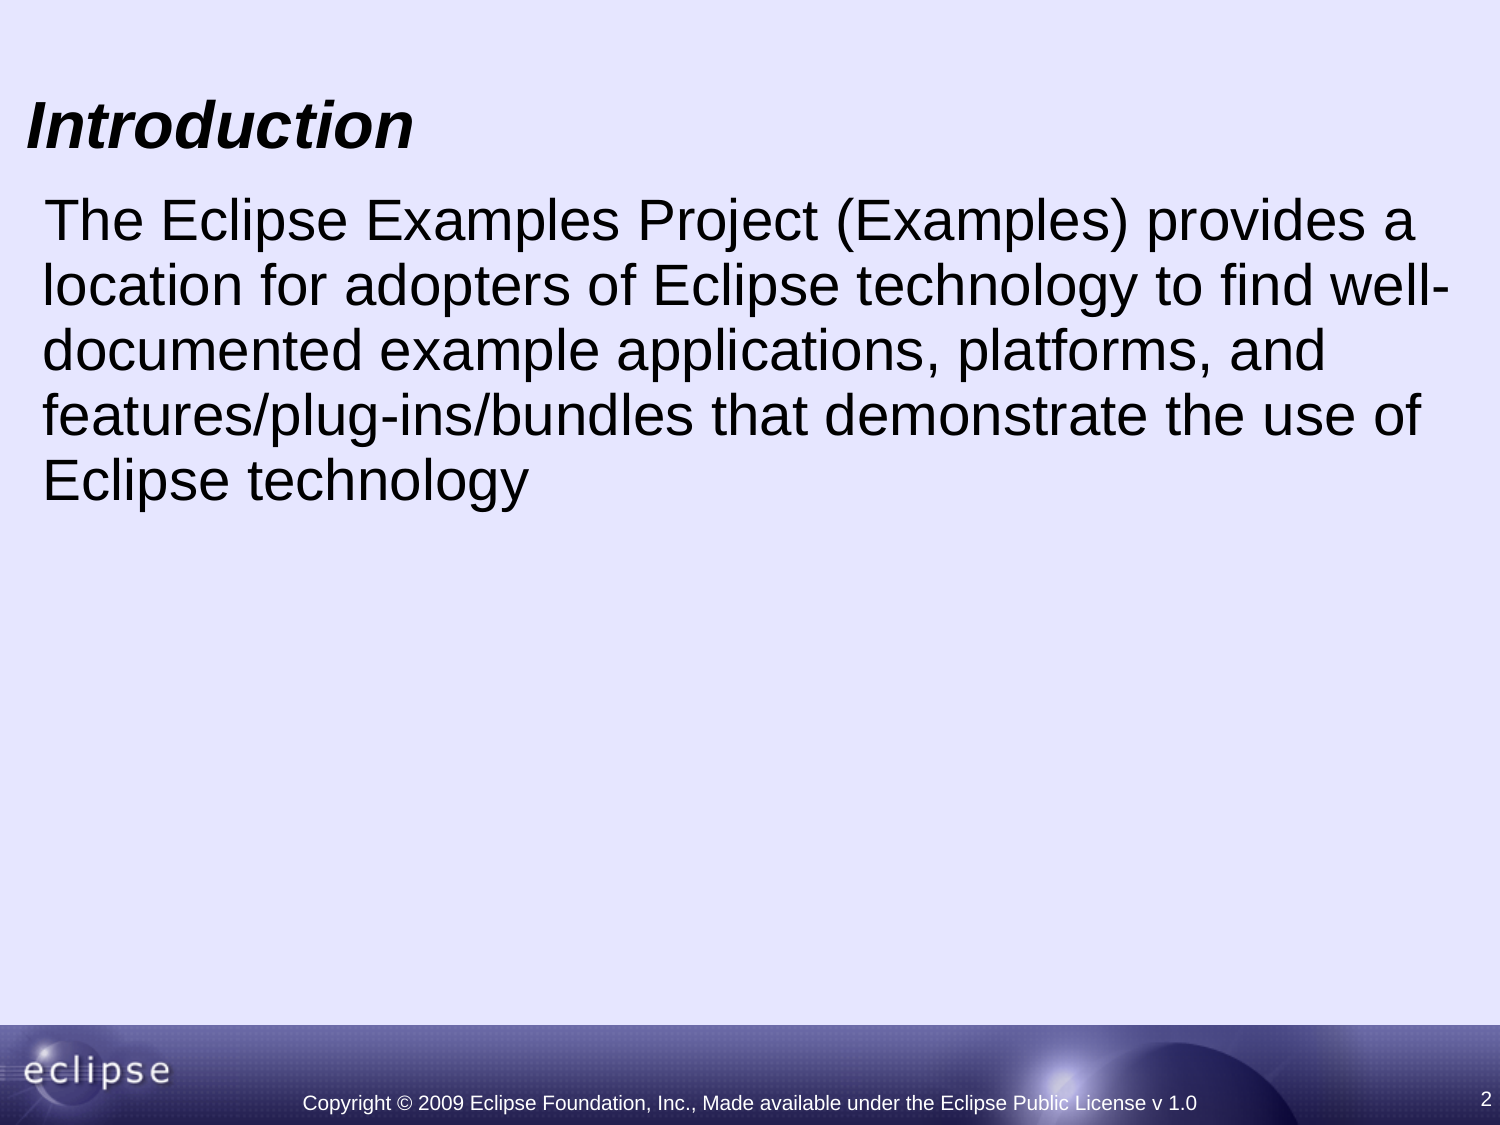

# Introduction
The Eclipse Examples Project (Examples) provides a location for adopters of Eclipse technology to find well-documented example applications, platforms, and features/plug-ins/bundles that demonstrate the use of Eclipse technology
2